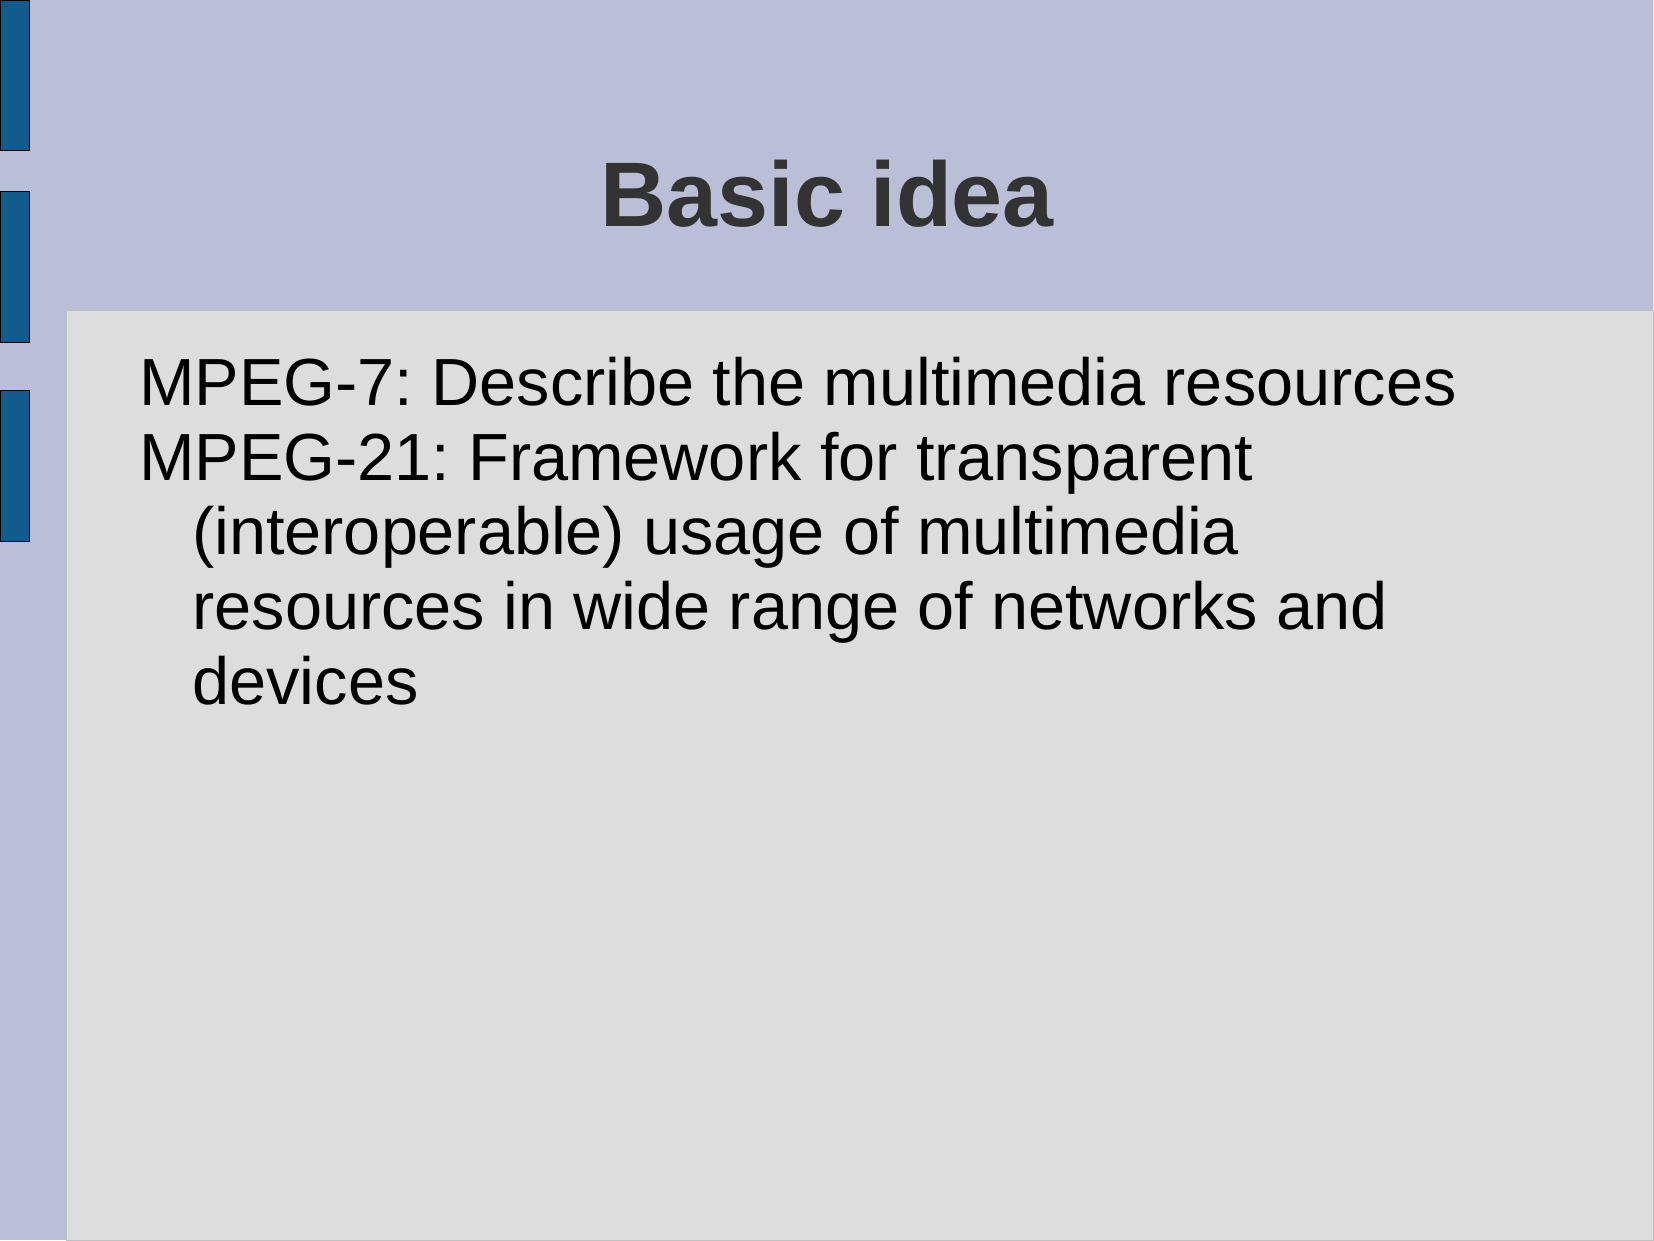

# Basic idea
MPEG-7: Describe the multimedia resources
MPEG-21: Framework for transparent (interoperable) usage of multimedia resources in wide range of networks and devices